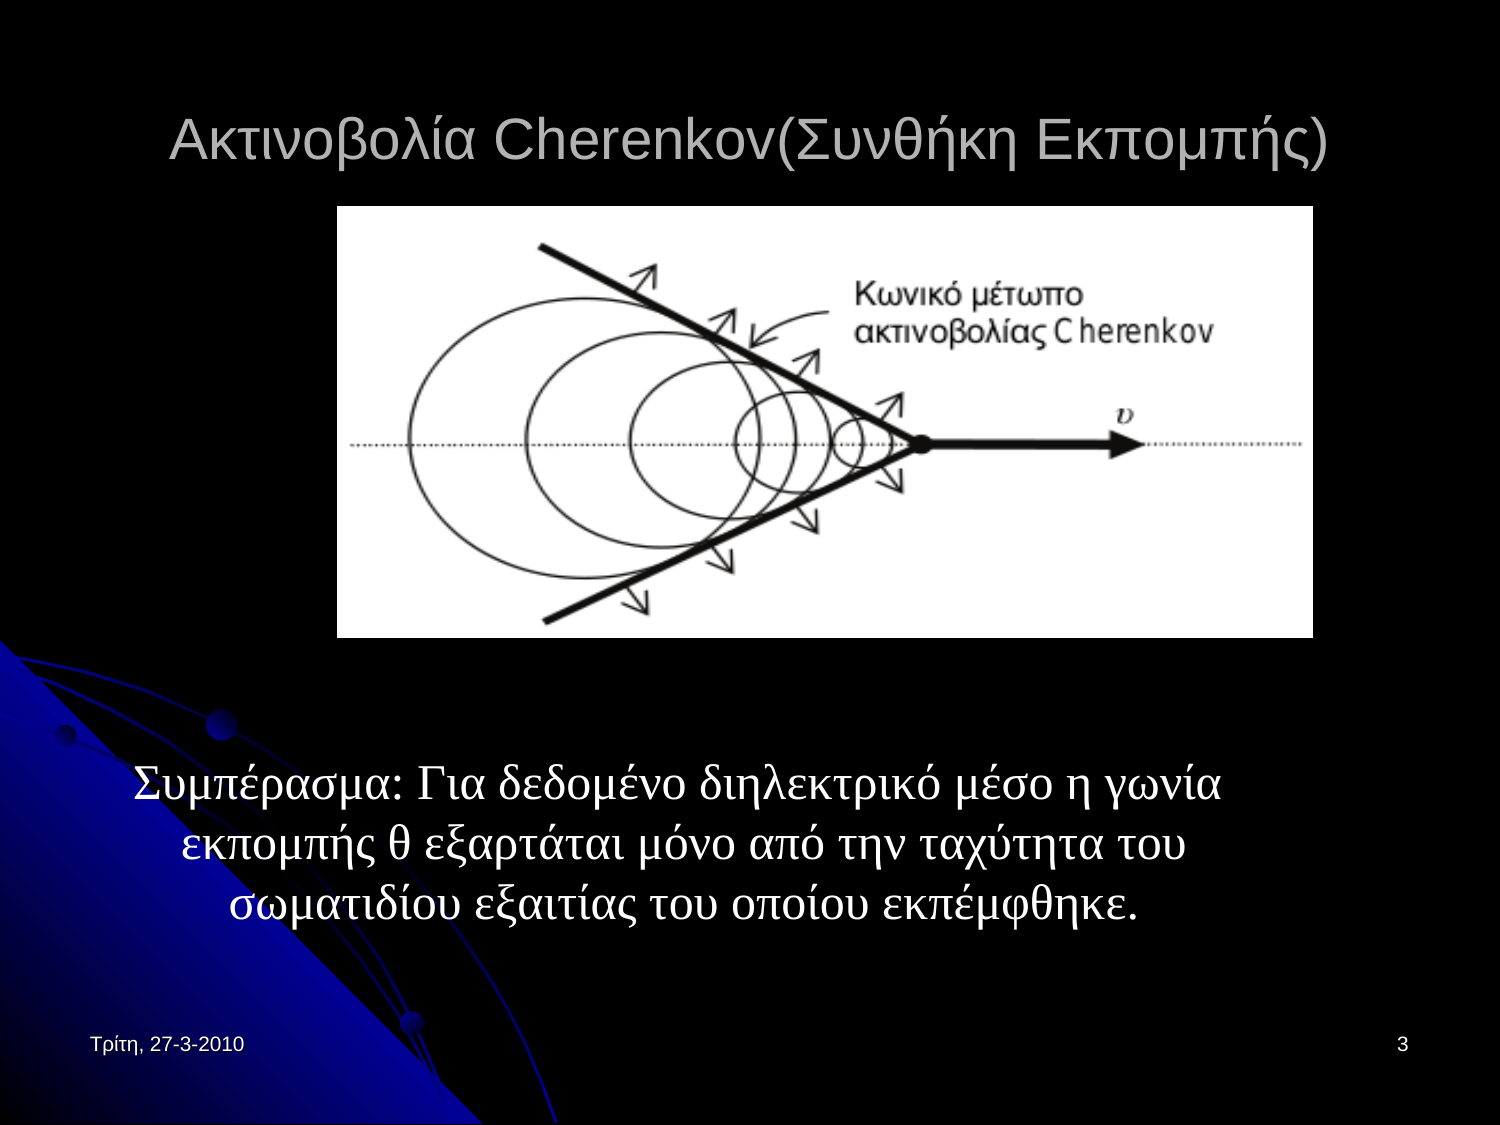

# Ακτινοβολία Cherenkov(Συνθήκη Εκπομπής)
Συμπέρασμα: Για δεδομένο διηλεκτρικό μέσο η γωνία
 εκπομπής θ εξαρτάται μόνο από την ταχύτητα του
 σωματιδίου εξαιτίας του οποίου εκπέμφθηκε.
Τρίτη, 27-3-2010
3